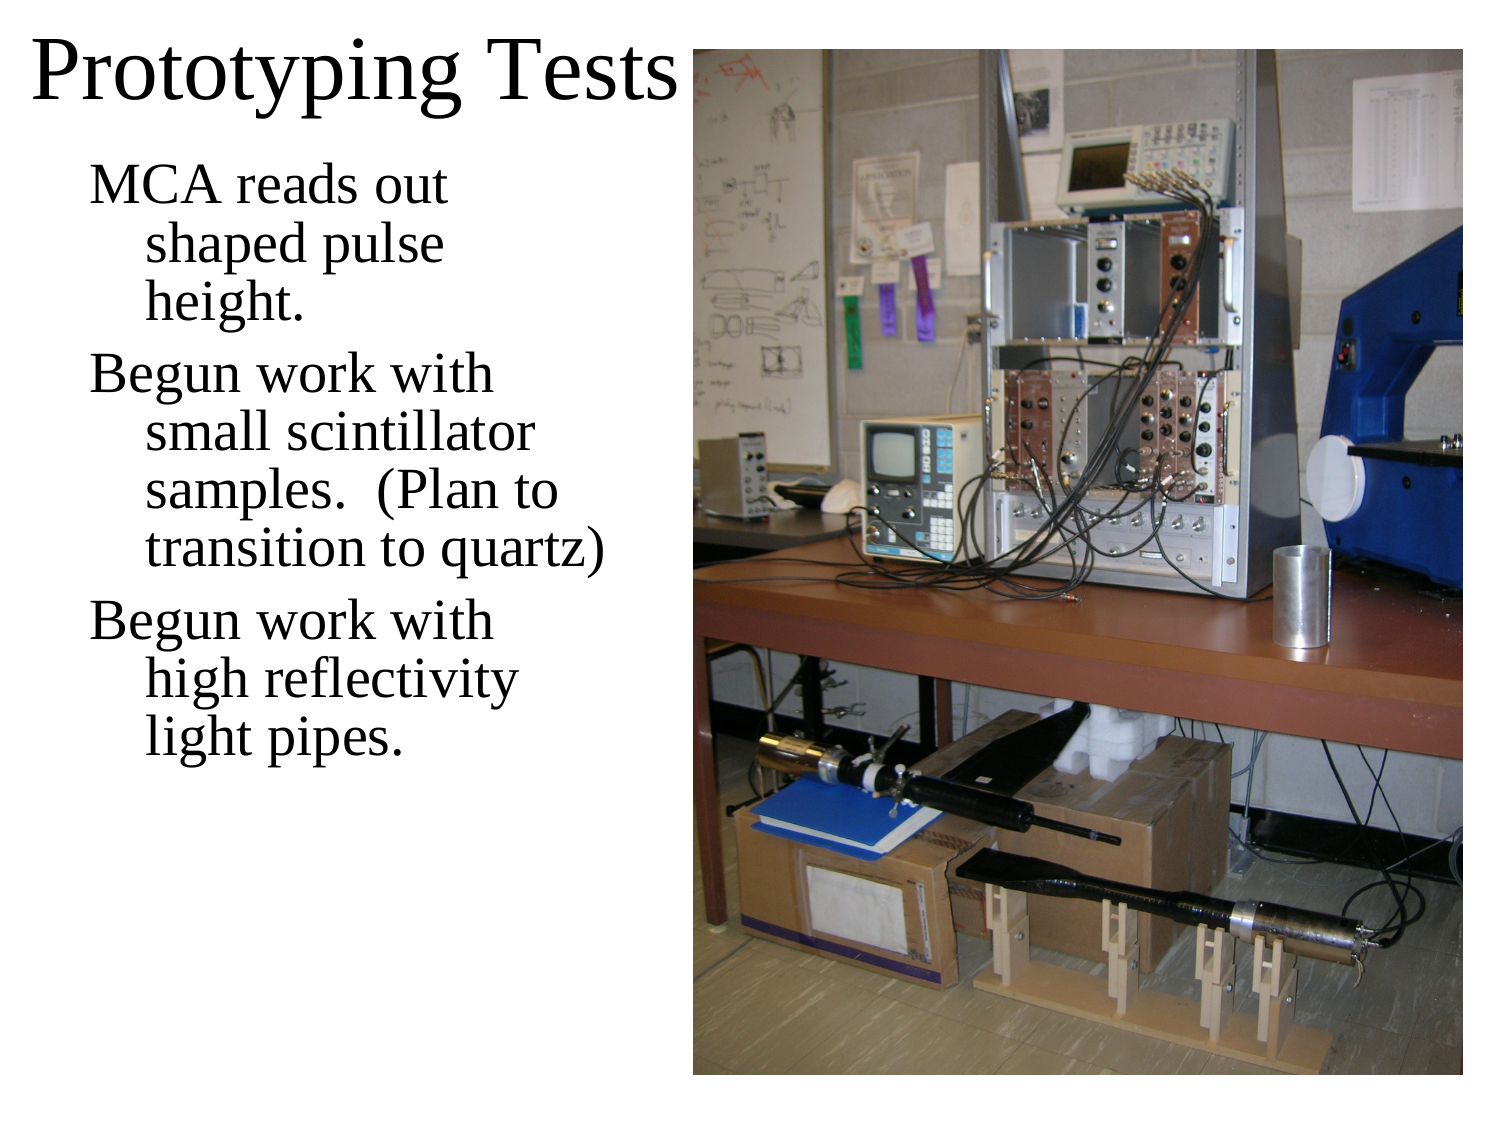

# Prototyping Tests
MCA reads out shaped pulse height.
Begun work with small scintillator samples. (Plan to transition to quartz)
Begun work with high reflectivity light pipes.